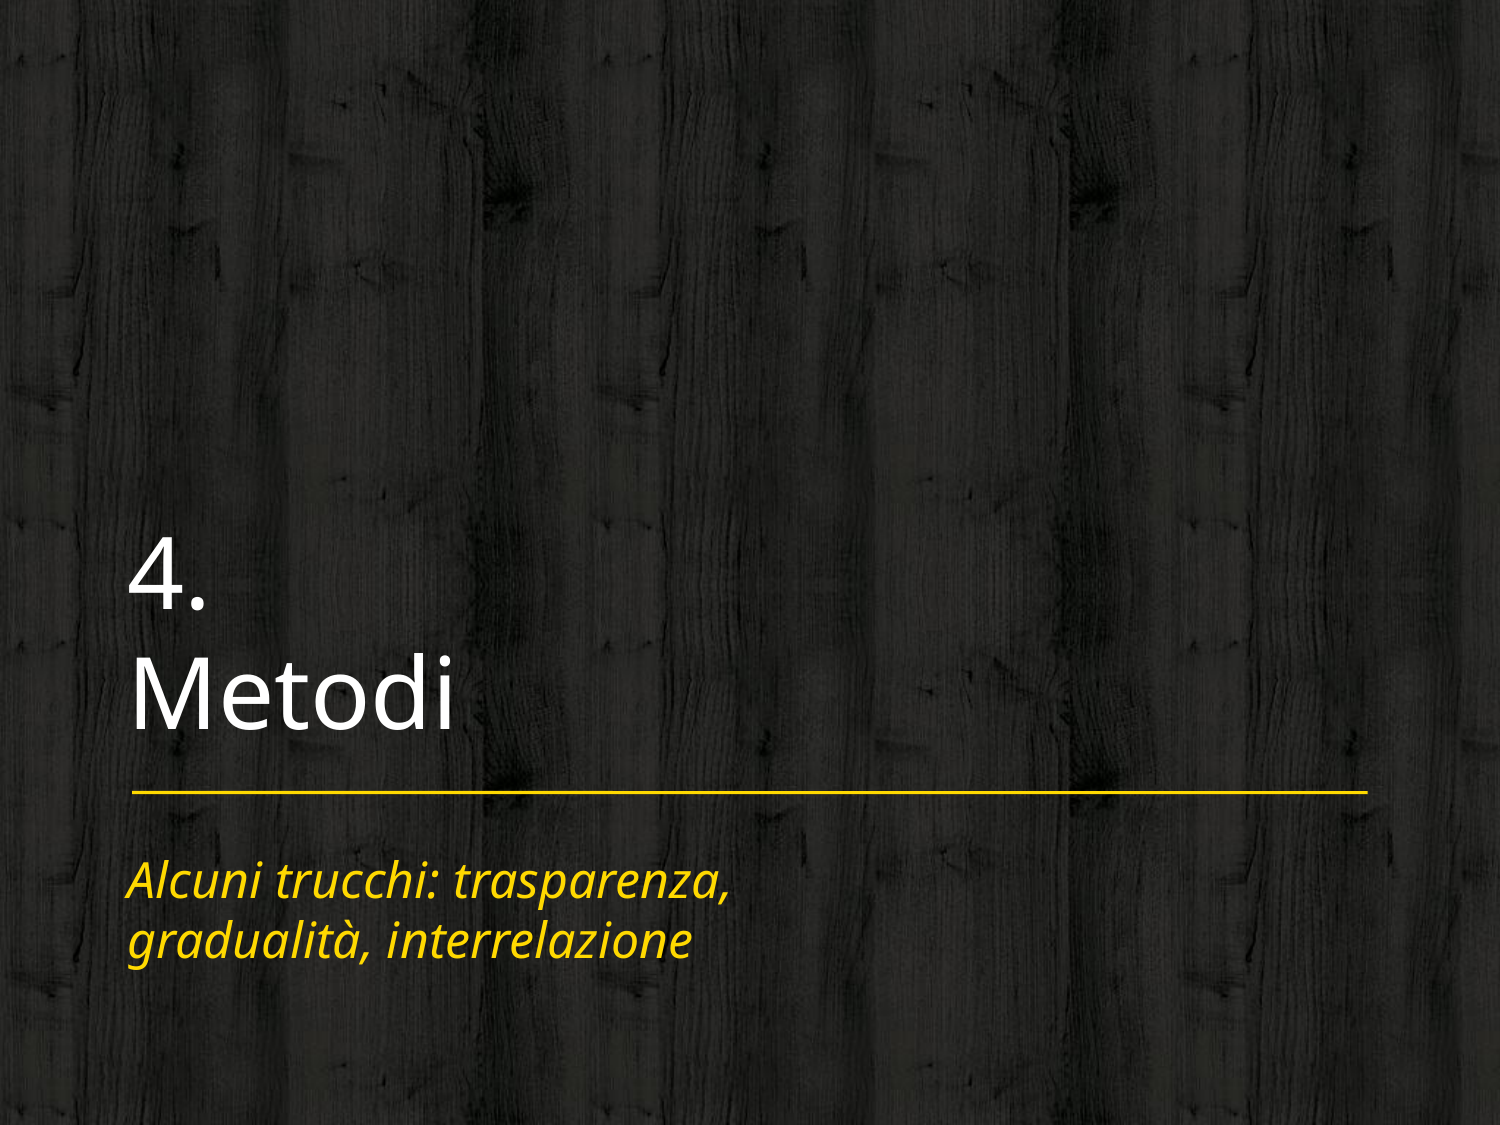

4.
Metodi
# Alcuni trucchi: trasparenza, gradualità, interrelazione